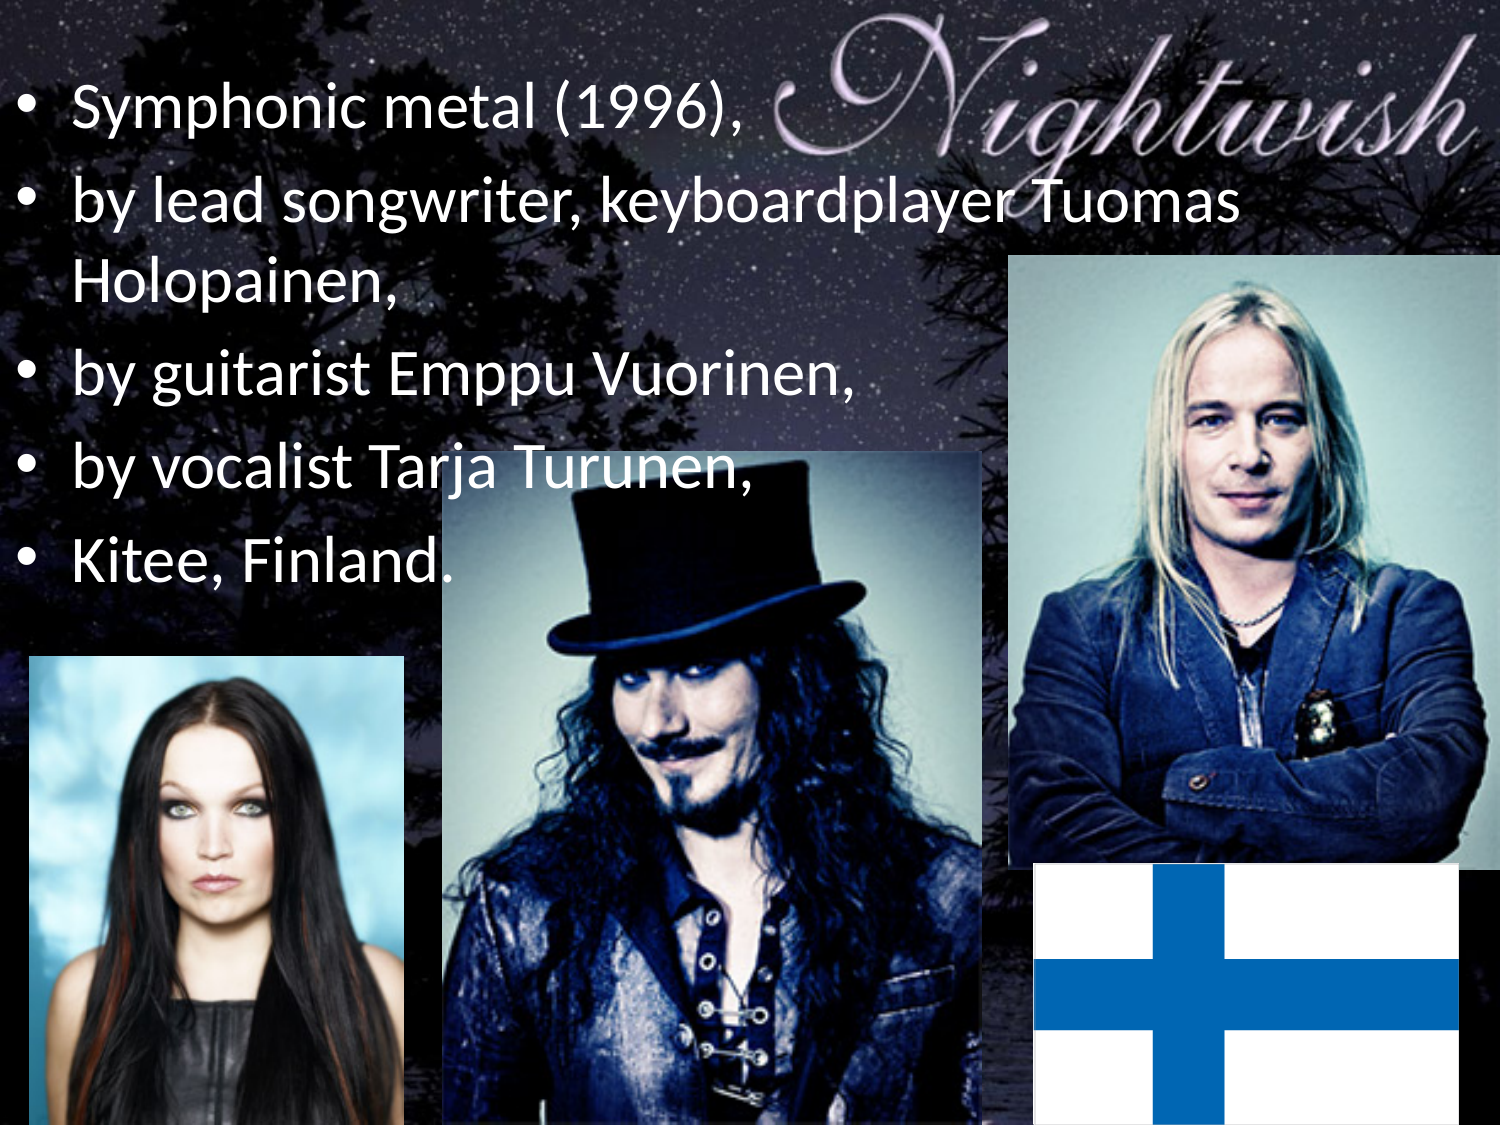

#
Symphonic metal (1996),
by lead songwriter, keyboardplayer Tuomas Holopainen,
by guitarist Emppu Vuorinen,
by vocalist Tarja Turunen,
Kitee, Finland.